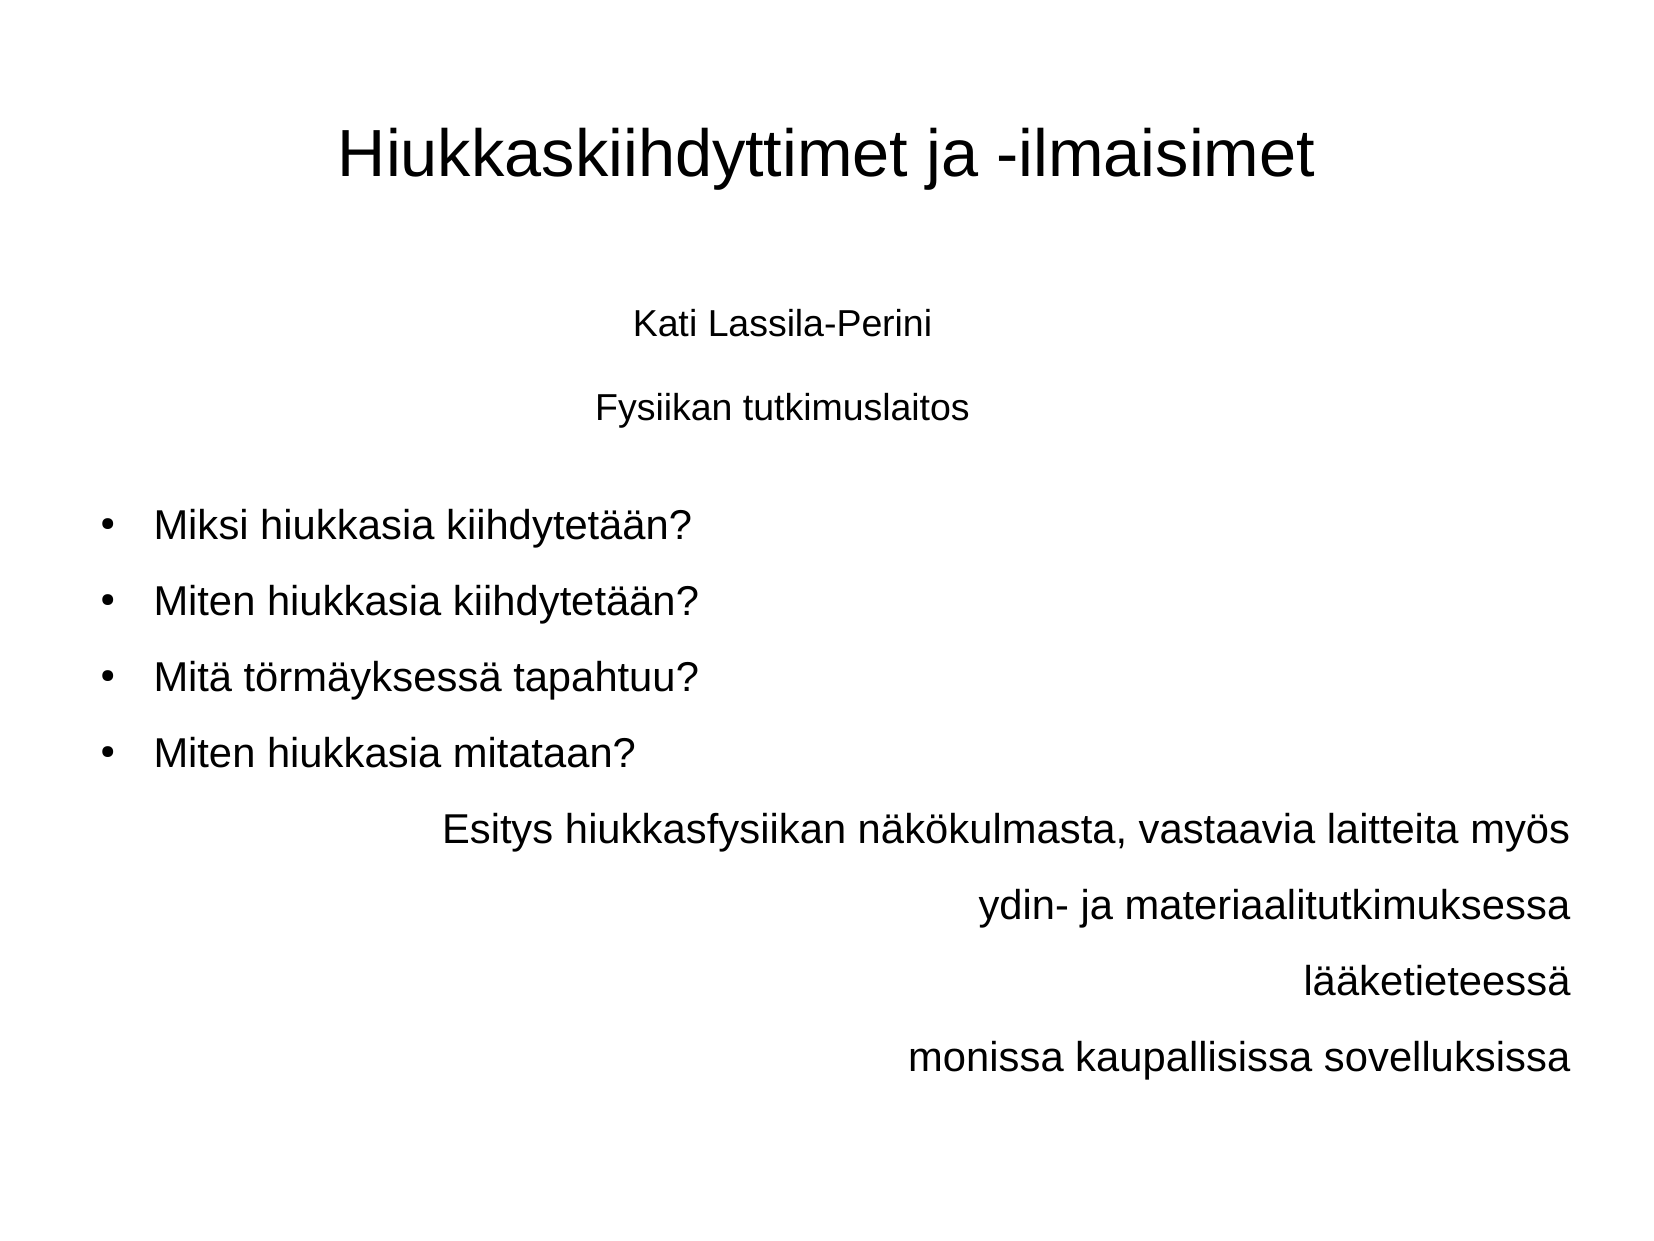

# Hiukkaskiihdyttimet ja -ilmaisimet
Kati Lassila-Perini
Fysiikan tutkimuslaitos
Miksi hiukkasia kiihdytetään?
Miten hiukkasia kiihdytetään?
Mitä törmäyksessä tapahtuu?
Miten hiukkasia mitataan?
Esitys hiukkasfysiikan näkökulmasta, vastaavia laitteita myös
ydin- ja materiaalitutkimuksessa
lääketieteessä
monissa kaupallisissa sovelluksissa